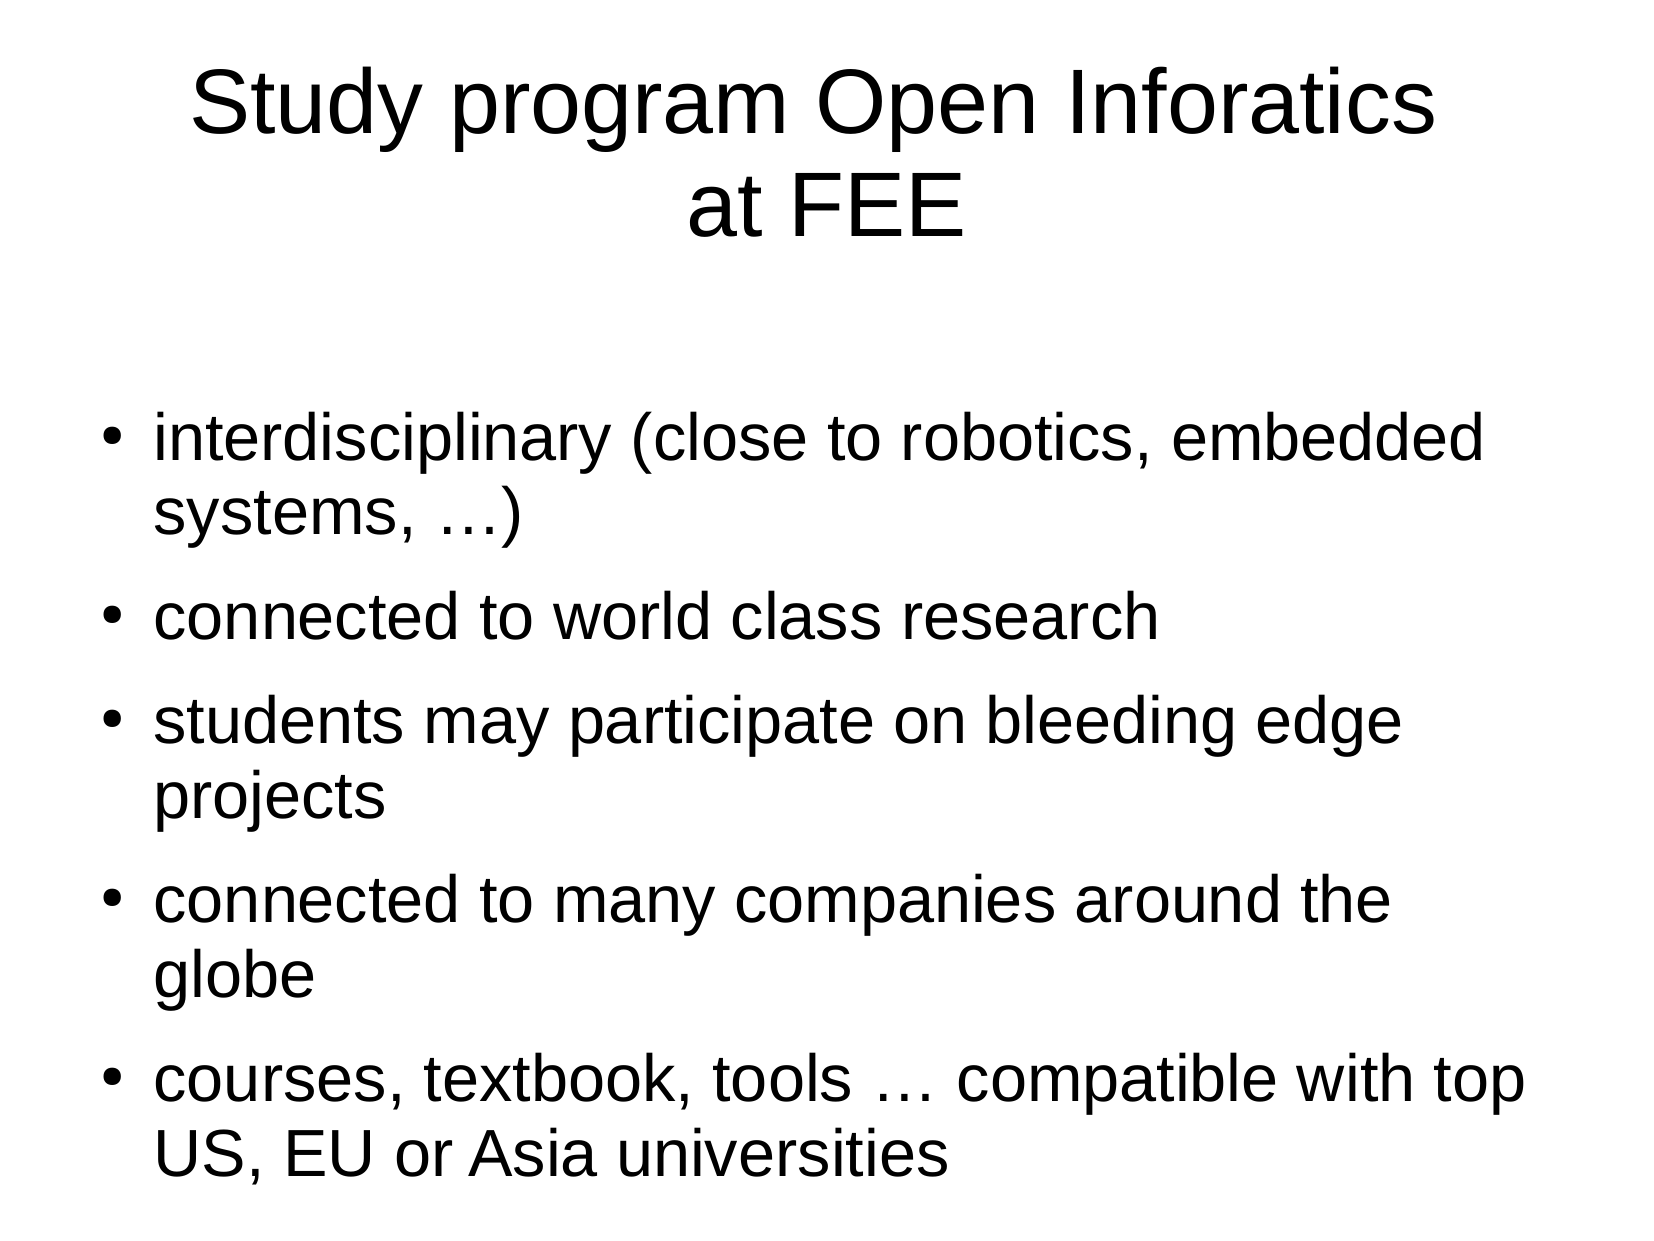

# Study program Open Inforatics at FEE
interdisciplinary (close to robotics, embedded systems, …)
connected to world class research
students may participate on bleeding edge projects
connected to many companies around the globe
courses, textbook, tools … compatible with top US, EU or Asia universities